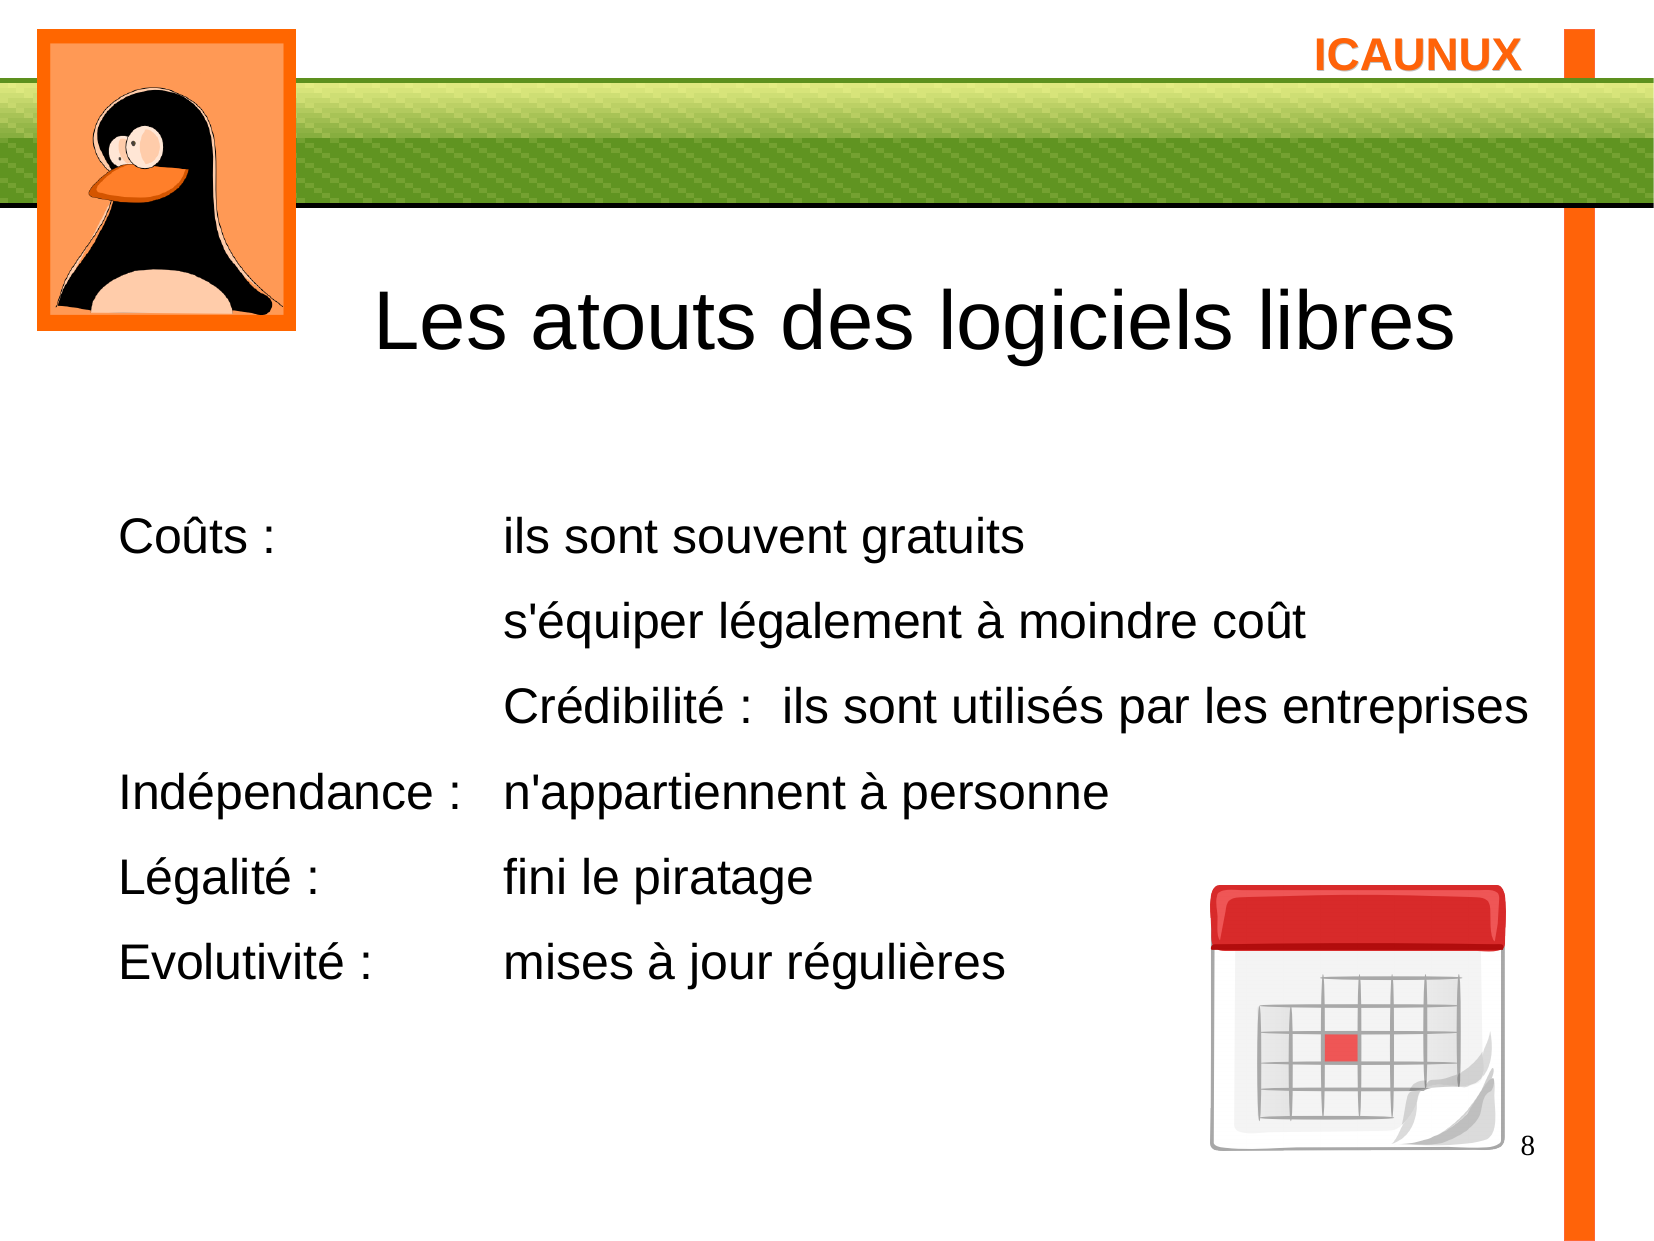

Les atouts des logiciels libres
# Coûts : 	ils sont souvent gratuits
 	s'équiper légalement à moindre coût
 	Crédibilité : 	ils sont utilisés par les entreprises
Indépendance : 	n'appartiennent à personne
Légalité : 	fini le piratage
Evolutivité : 	mises à jour régulières
8